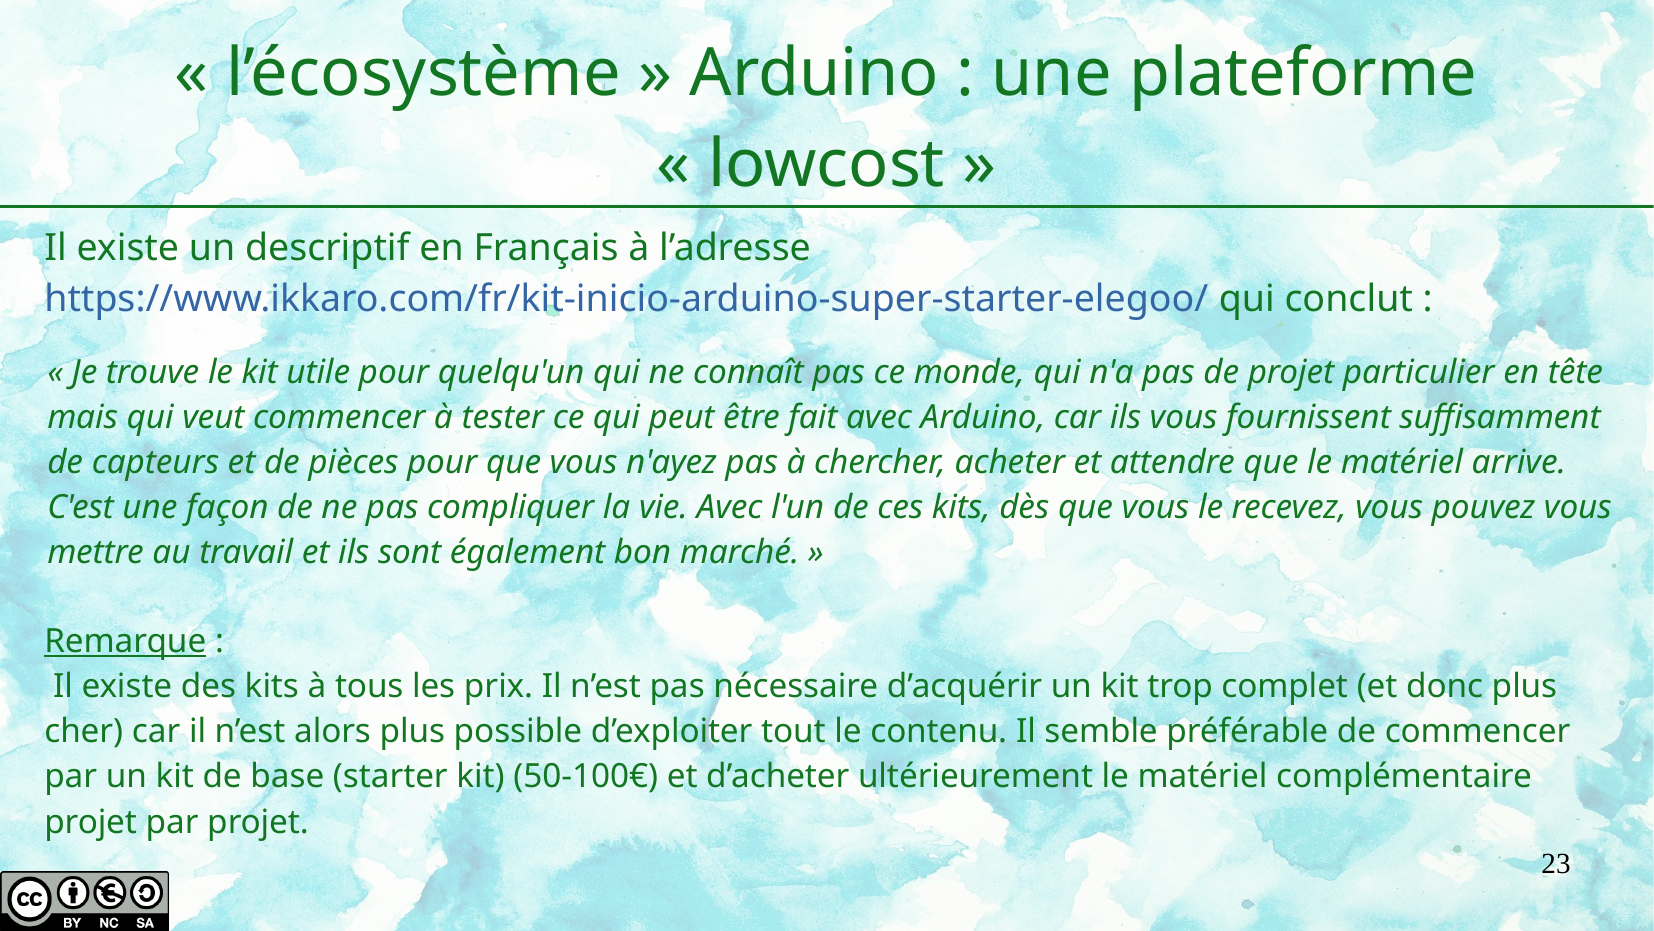

# « l’écosystème » Arduino : une plateforme « lowcost »
Il existe un descriptif en Français à l’adresse
https://www.ikkaro.com/fr/kit-inicio-arduino-super-starter-elegoo/ qui conclut :
« Je trouve le kit utile pour quelqu'un qui ne connaît pas ce monde, qui n'a pas de projet particulier en tête mais qui veut commencer à tester ce qui peut être fait avec Arduino, car ils vous fournissent suffisamment de capteurs et de pièces pour que vous n'ayez pas à chercher, acheter et attendre que le matériel arrive. C'est une façon de ne pas compliquer la vie. Avec l'un de ces kits, dès que vous le recevez, vous pouvez vous mettre au travail et ils sont également bon marché. »
Remarque :
 Il existe des kits à tous les prix. Il n’est pas nécessaire d’acquérir un kit trop complet (et donc plus cher) car il n’est alors plus possible d’exploiter tout le contenu. Il semble préférable de commencer par un kit de base (starter kit) (50-100€) et d’acheter ultérieurement le matériel complémentaire projet par projet.
23